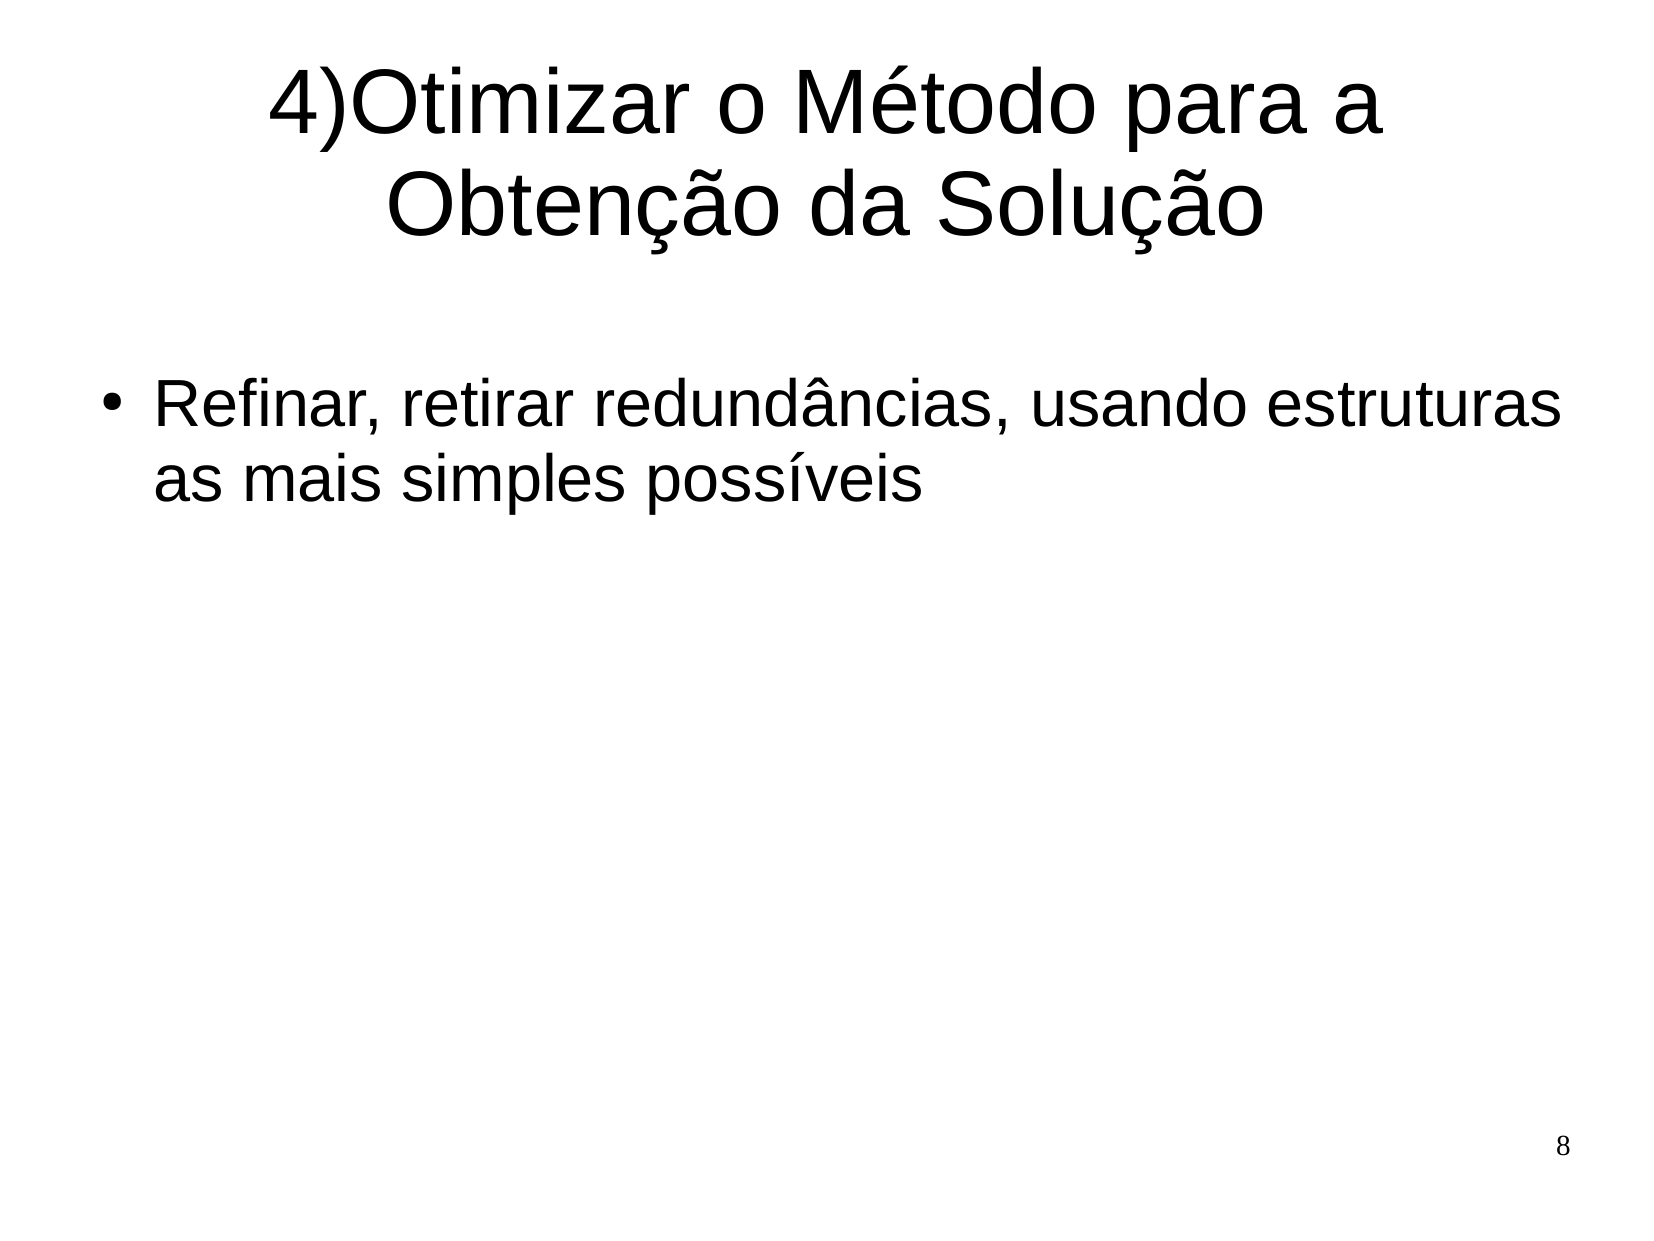

# 4)Otimizar o Método para a Obtenção da Solução
Refinar, retirar redundâncias, usando estruturas as mais simples possíveis
8